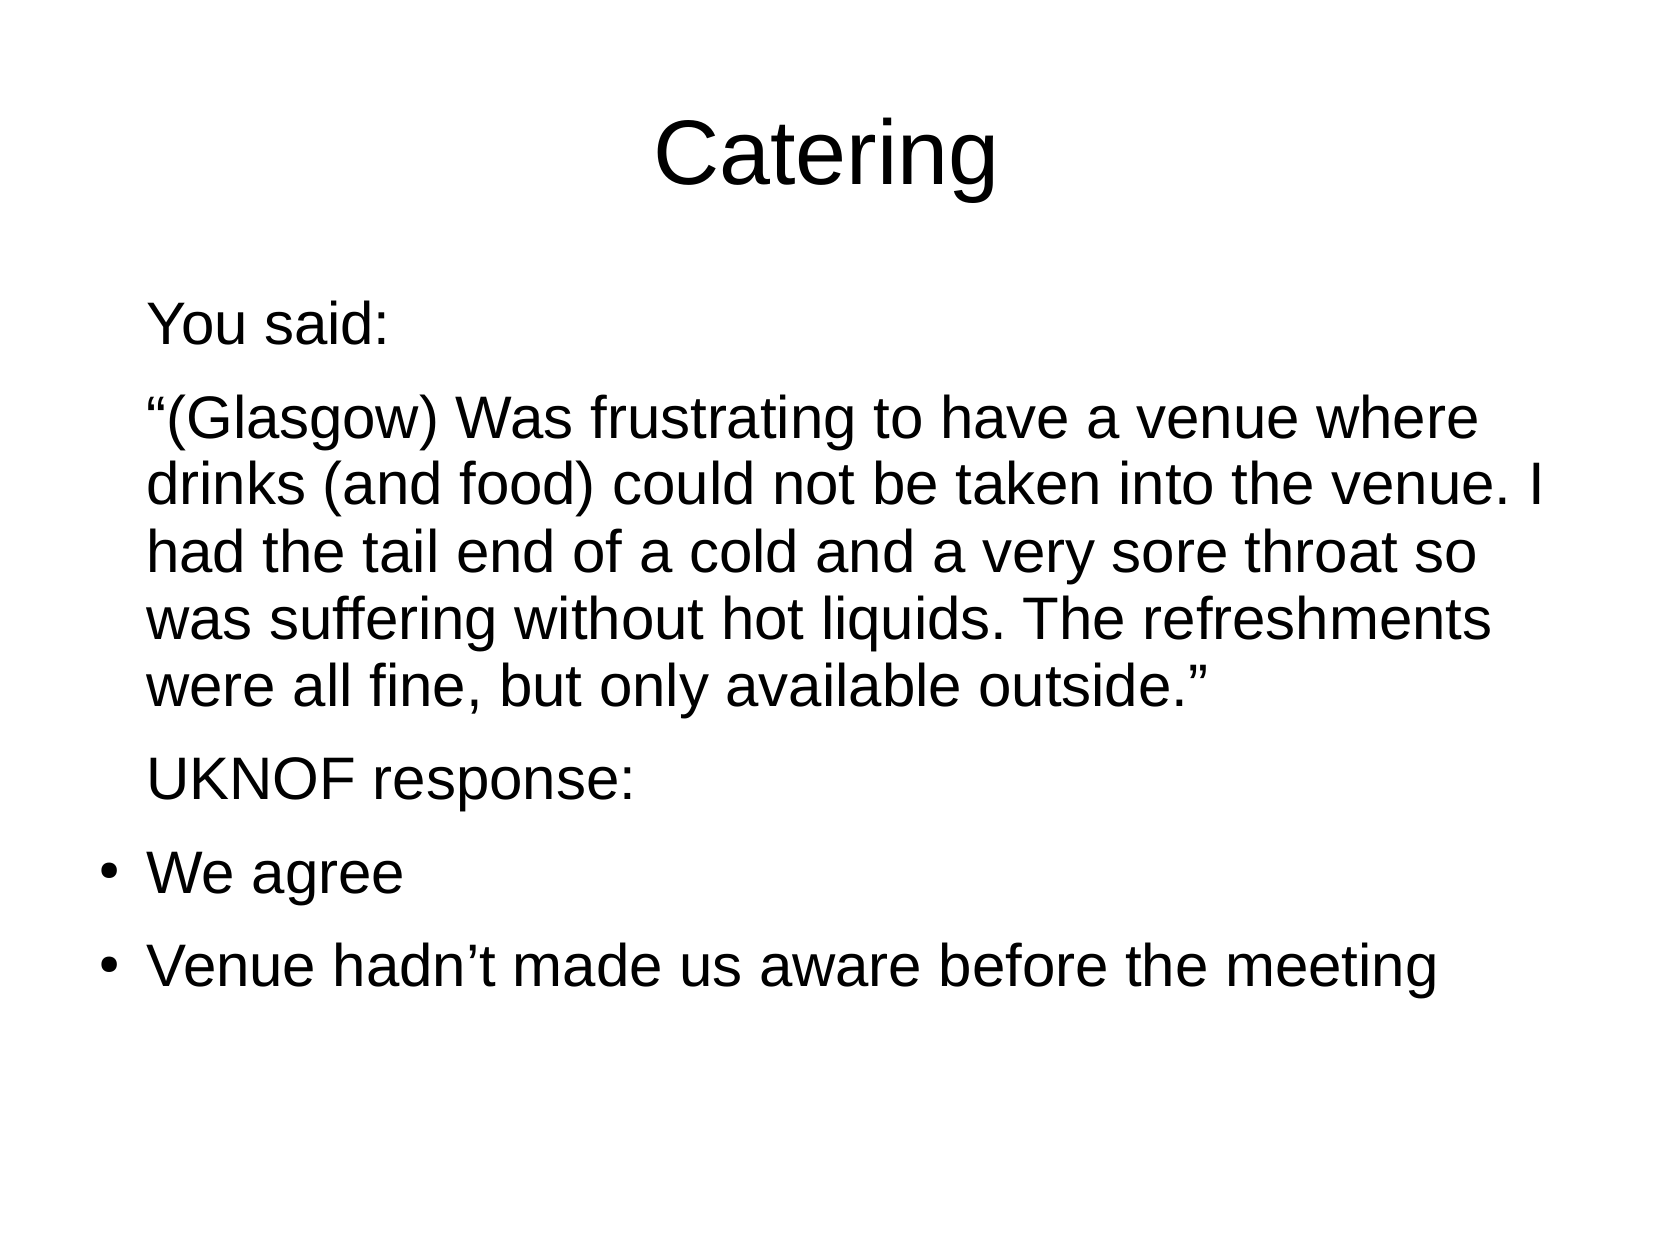

# Catering
You said:
“(Glasgow) Was frustrating to have a venue where drinks (and food) could not be taken into the venue. I had the tail end of a cold and a very sore throat so was suffering without hot liquids. The refreshments were all fine, but only available outside.”
UKNOF response:
We agree
Venue hadn’t made us aware before the meeting